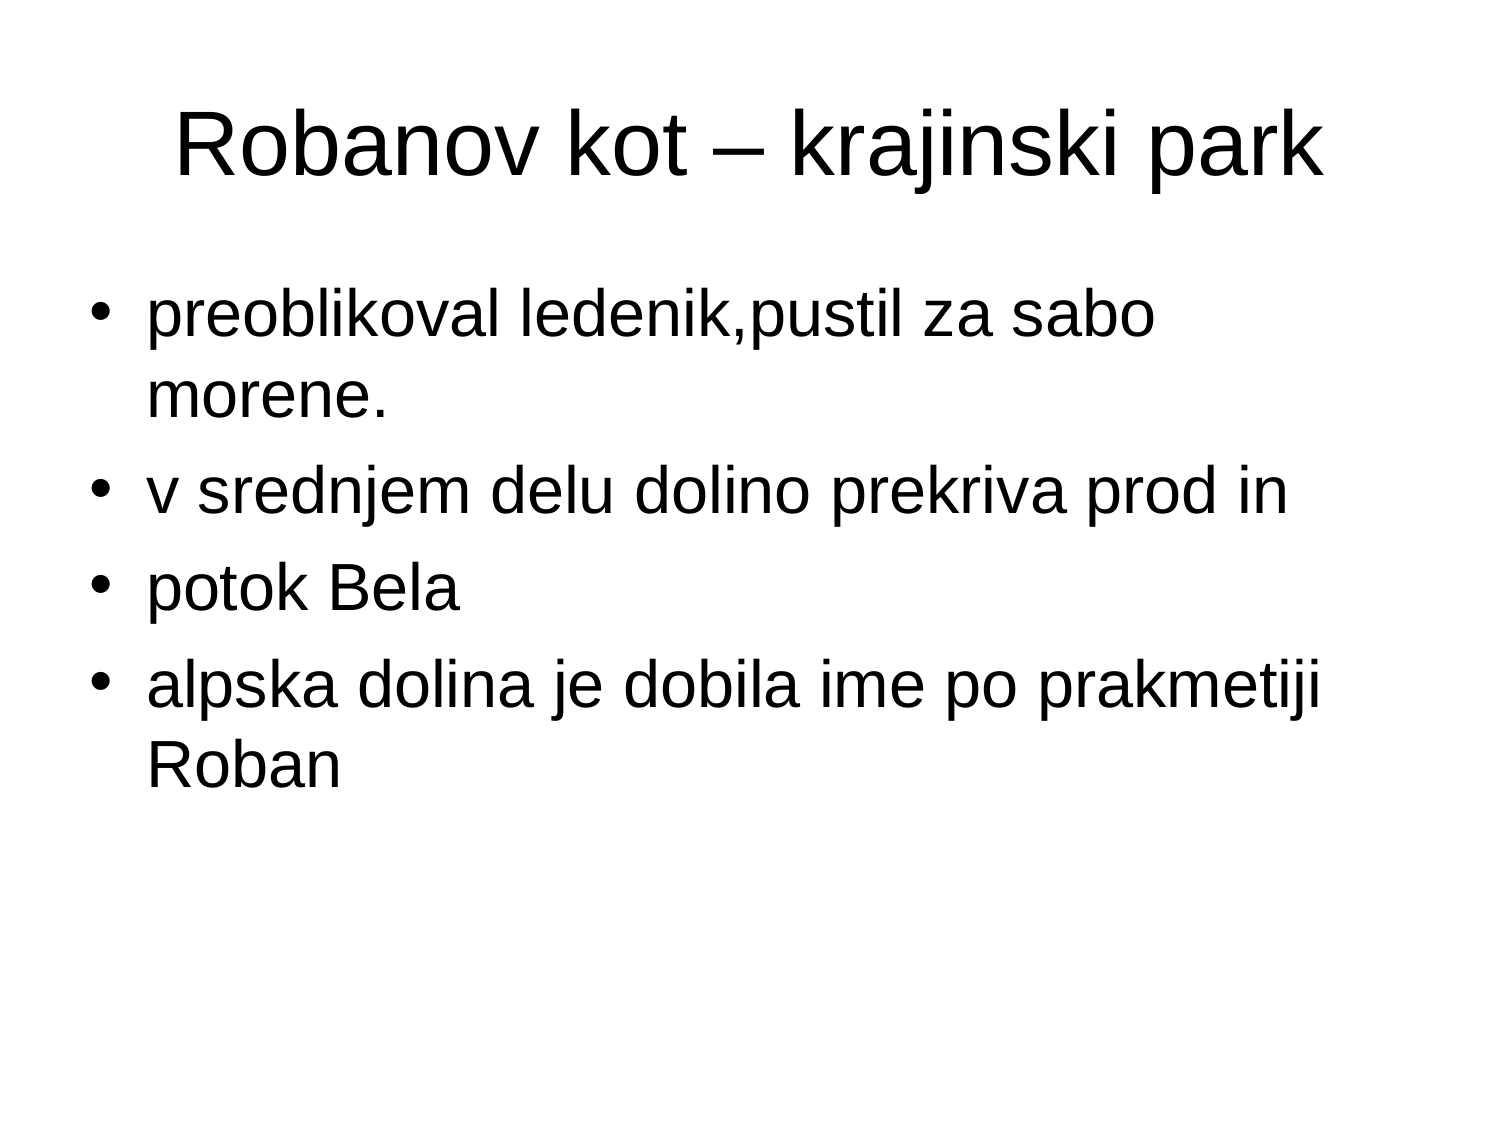

# Robanov kot – krajinski park
preoblikoval ledenik,pustil za sabo morene.
v srednjem delu dolino prekriva prod in
potok Bela
alpska dolina je dobila ime po prakmetiji Roban